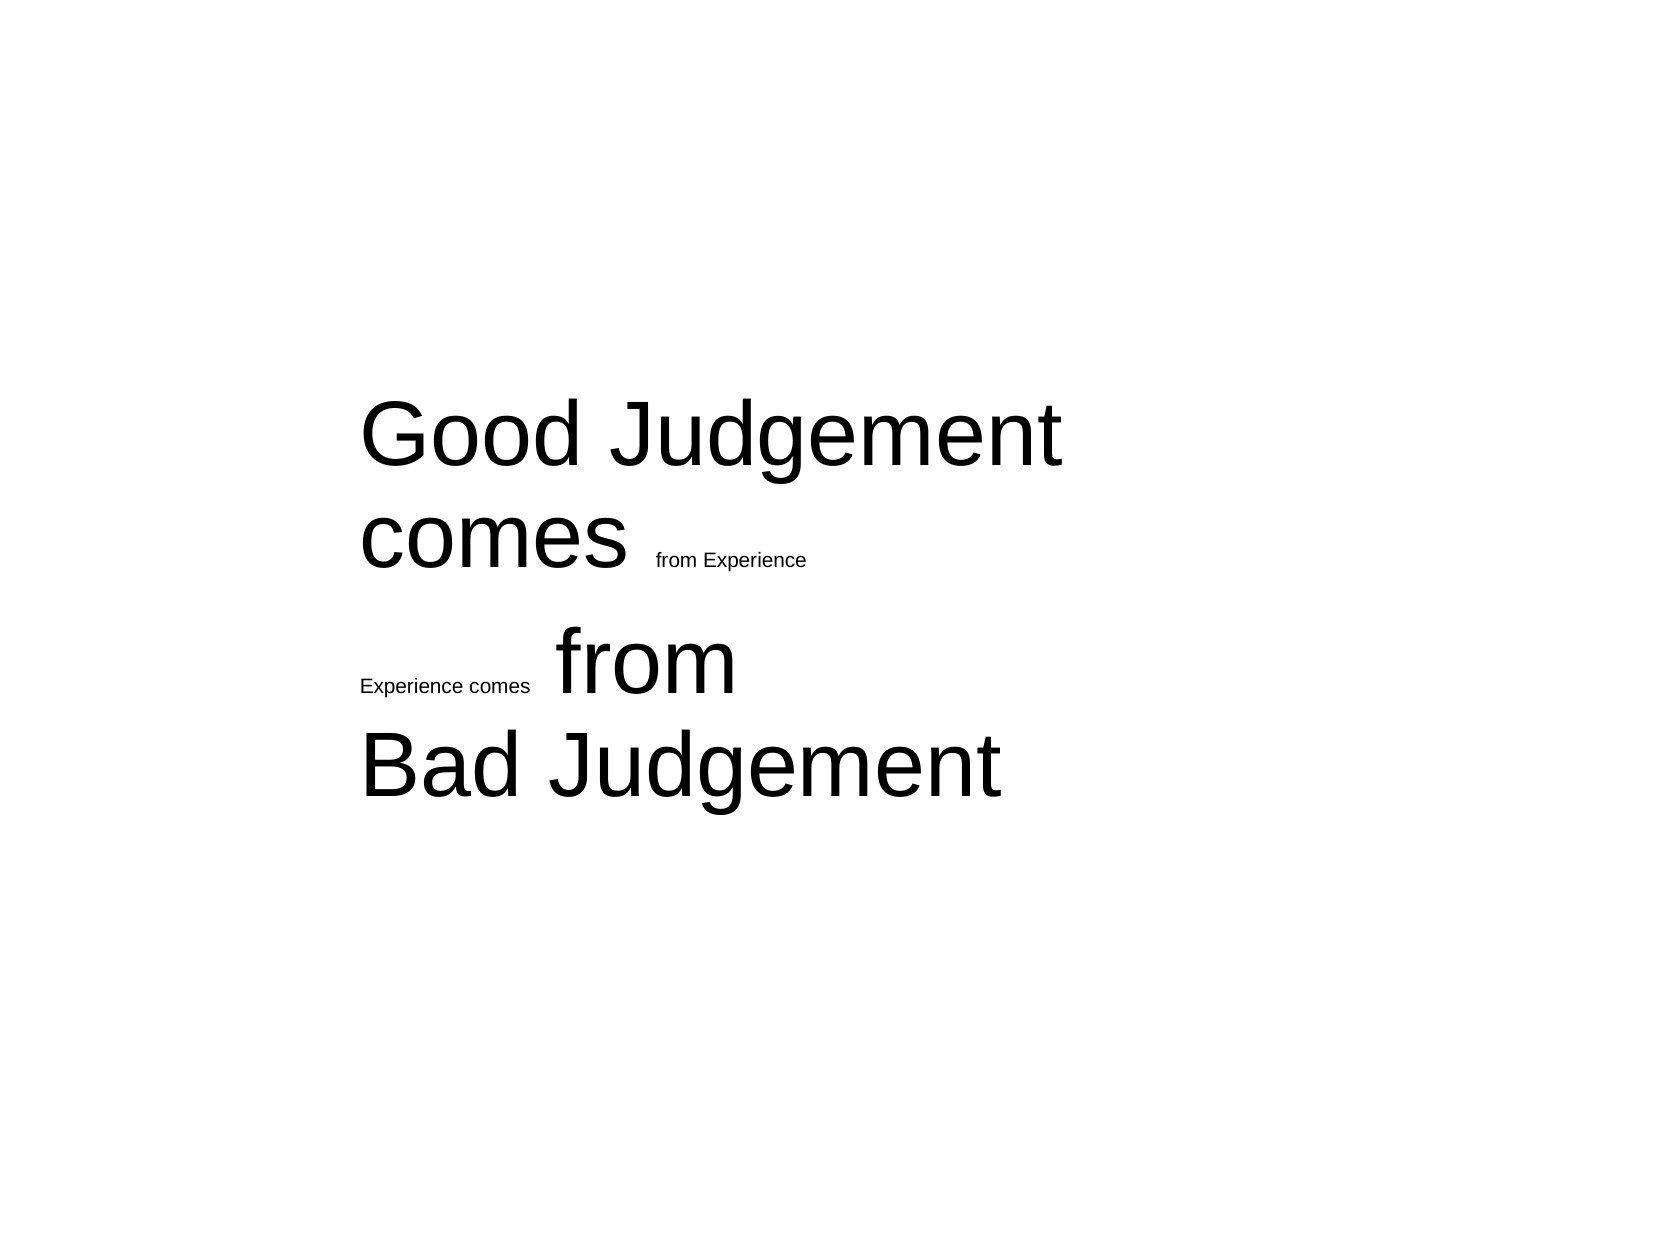

Good Judgement
comes from Experience
Experience comes from
Bad Judgement